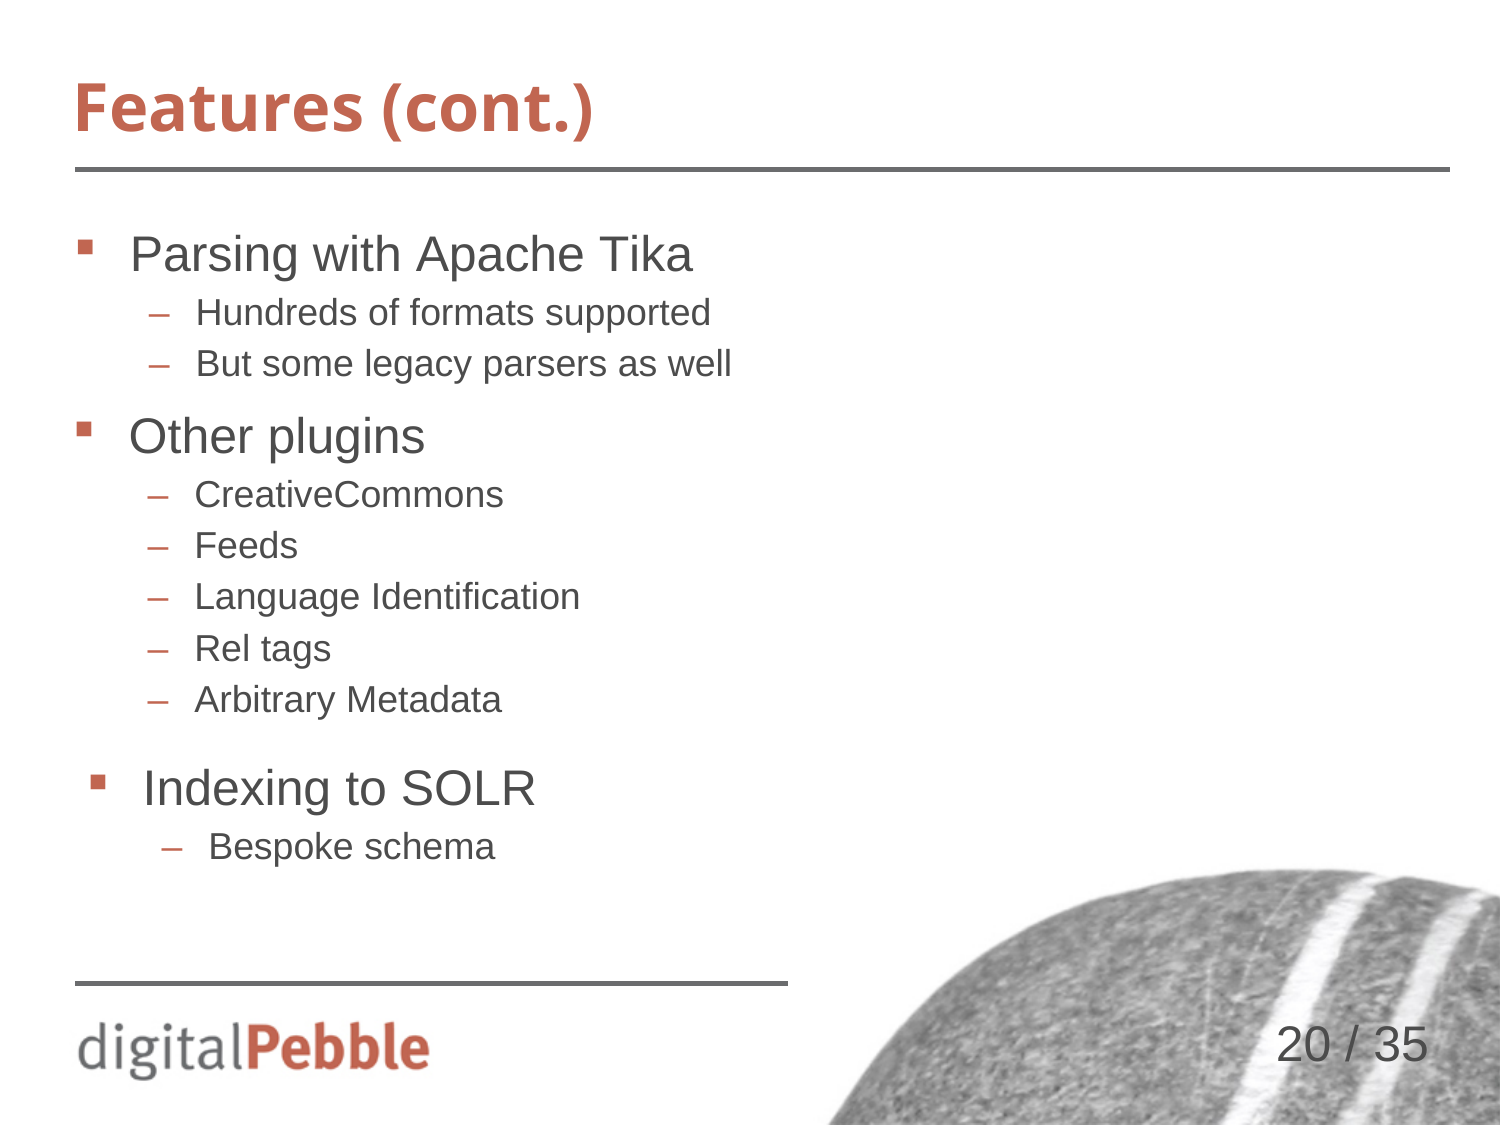

# Features (cont.)
Parsing with Apache Tika
Hundreds of formats supported
But some legacy parsers as well
Other plugins
CreativeCommons
Feeds
Language Identification
Rel tags
Arbitrary Metadata
Indexing to SOLR
Bespoke schema